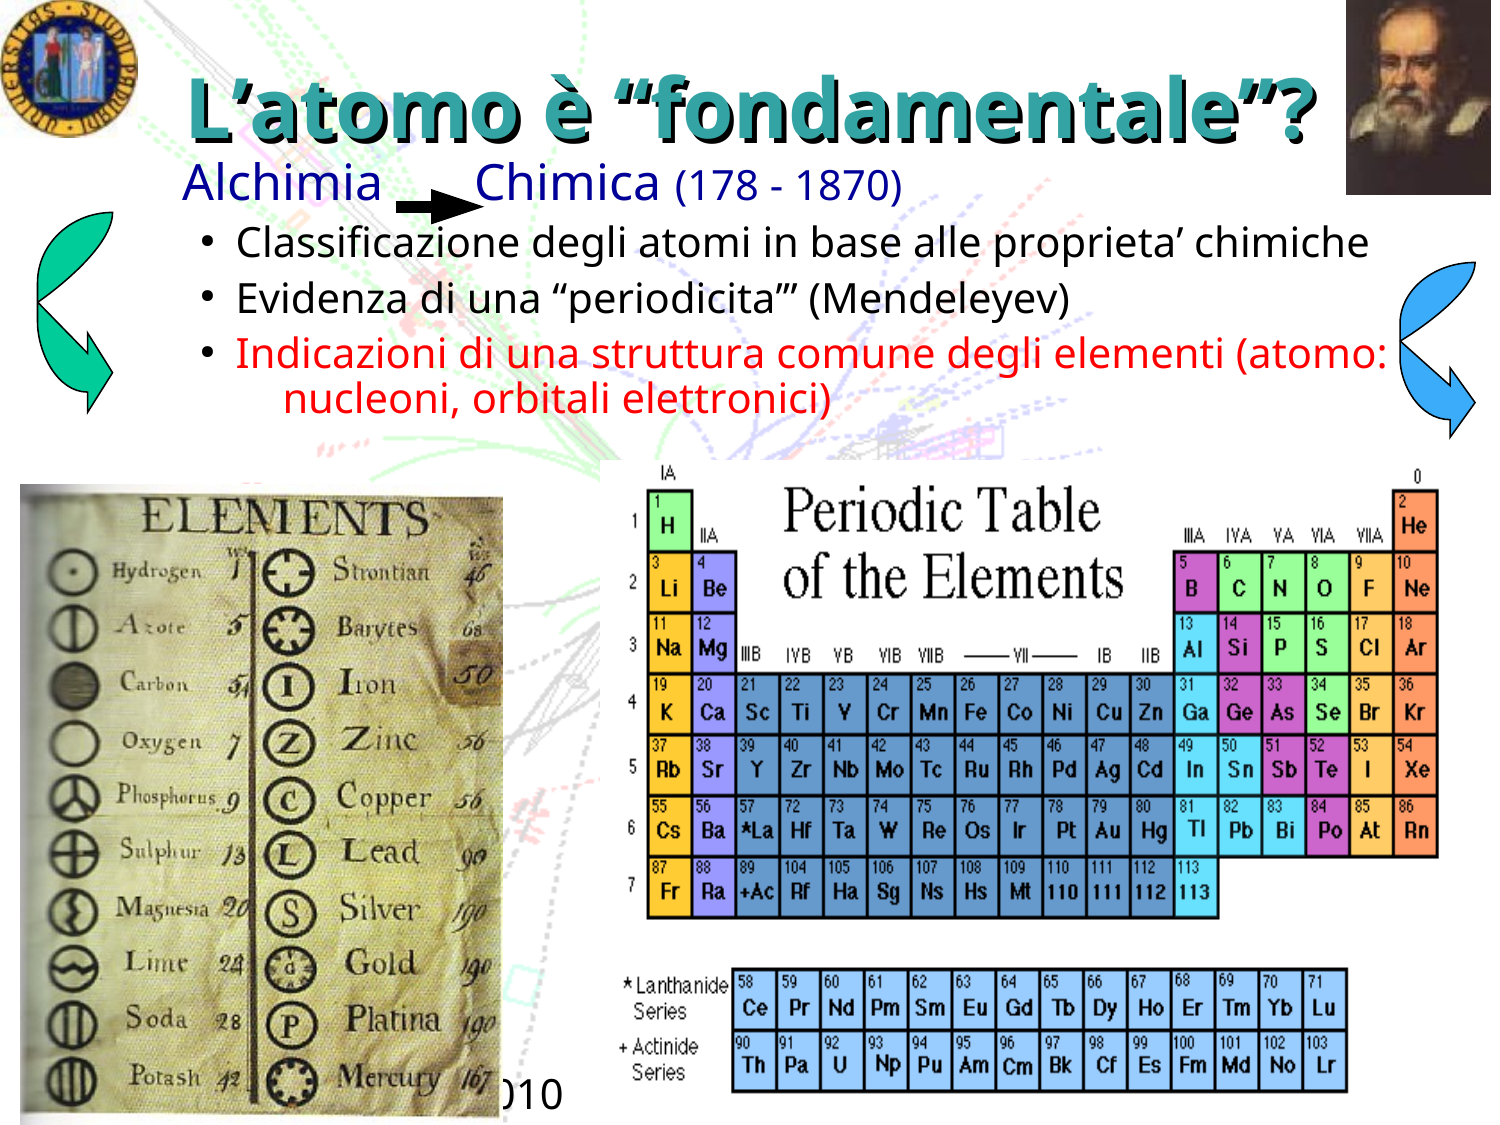

# L’atomo è “fondamentale”?
Alchimia Chimica (178 - 1870)
Classificazione degli atomi in base alle proprieta’ chimiche
Evidenza di una “periodicita’” (Mendeleyev)
Indicazioni di una struttura comune degli elementi (atomo: nucleoni, orbitali elettronici)